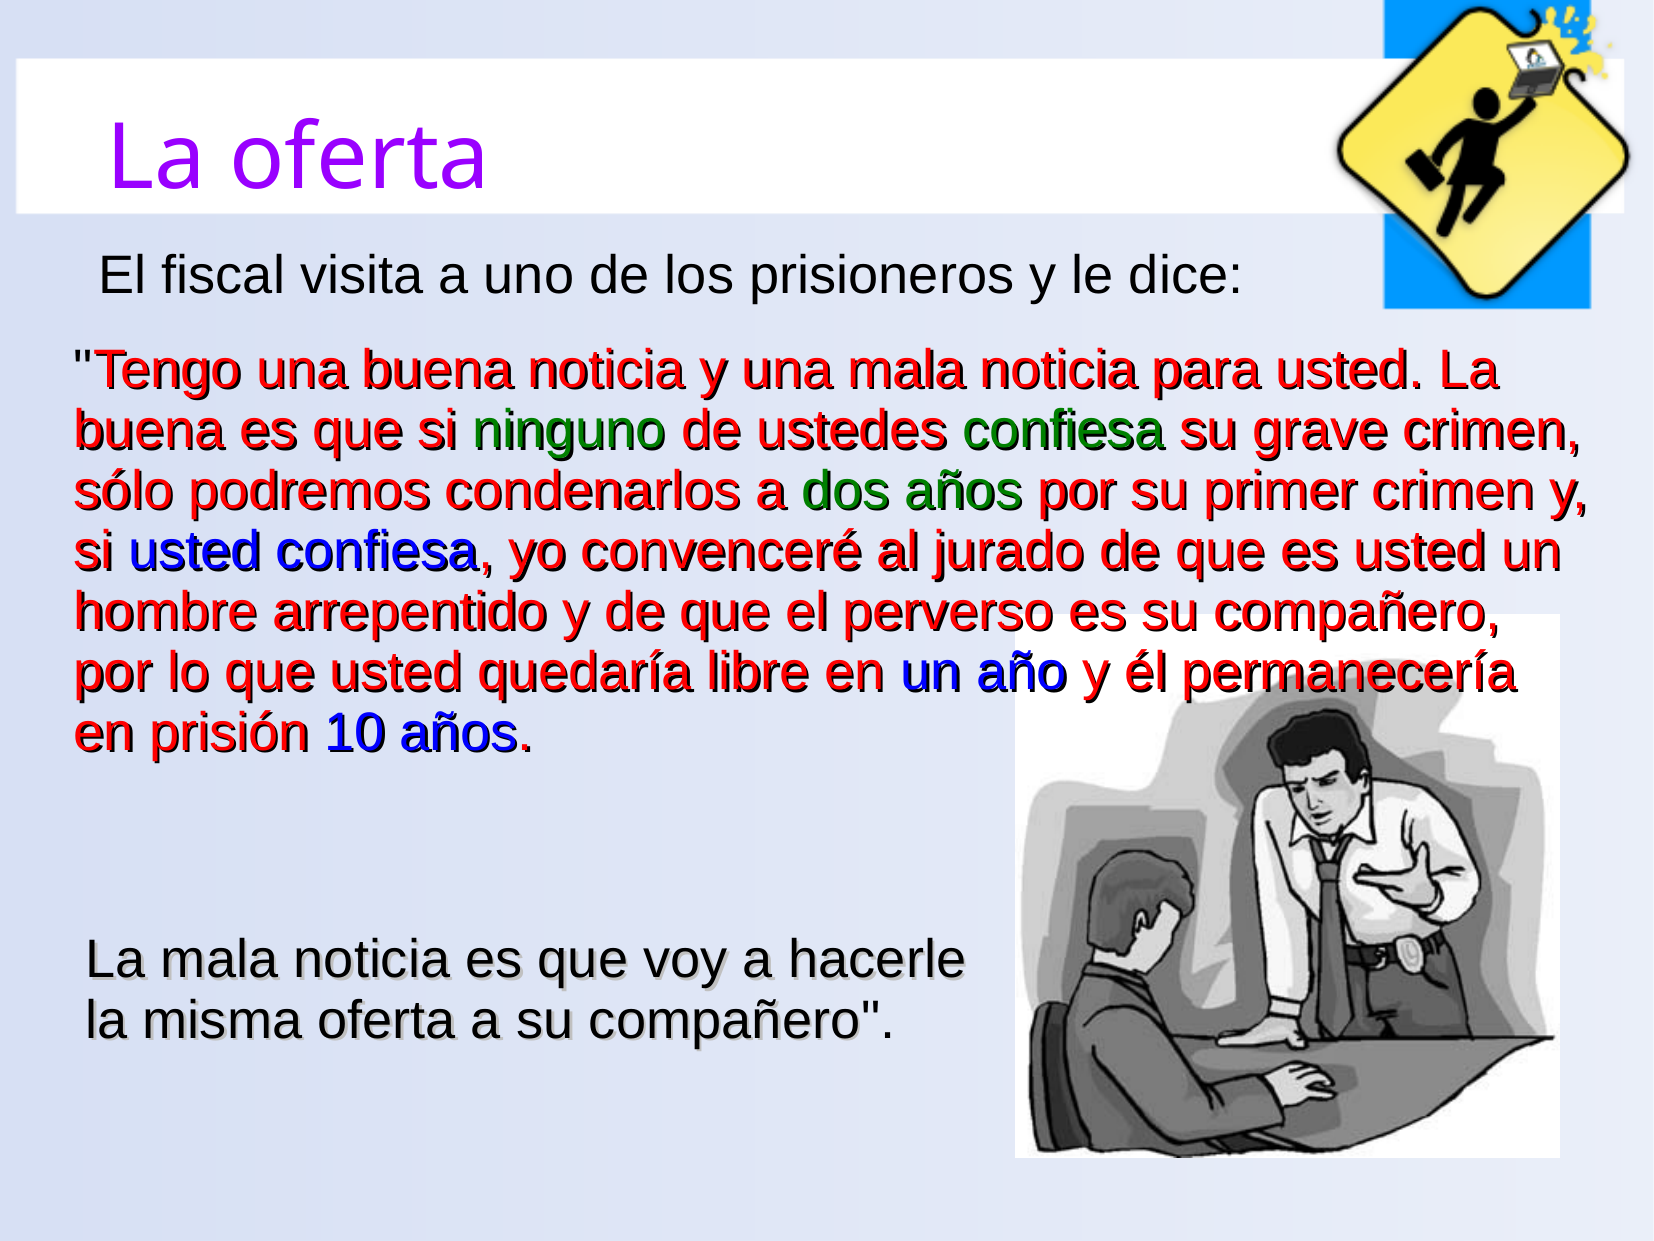

# La oferta
El fiscal visita a uno de los prisioneros y le dice:
"Tengo una buena noticia y una mala noticia para usted. La buena es que si ninguno de ustedes confiesa su grave crimen, sólo podremos condenarlos a dos años por su primer crimen y, si usted confiesa, yo convenceré al jurado de que es usted un hombre arrepentido y de que el perverso es su compañero, por lo que usted quedaría libre en un año y él permanecería en prisión 10 años.
La mala noticia es que voy a hacerle la misma oferta a su compañero".